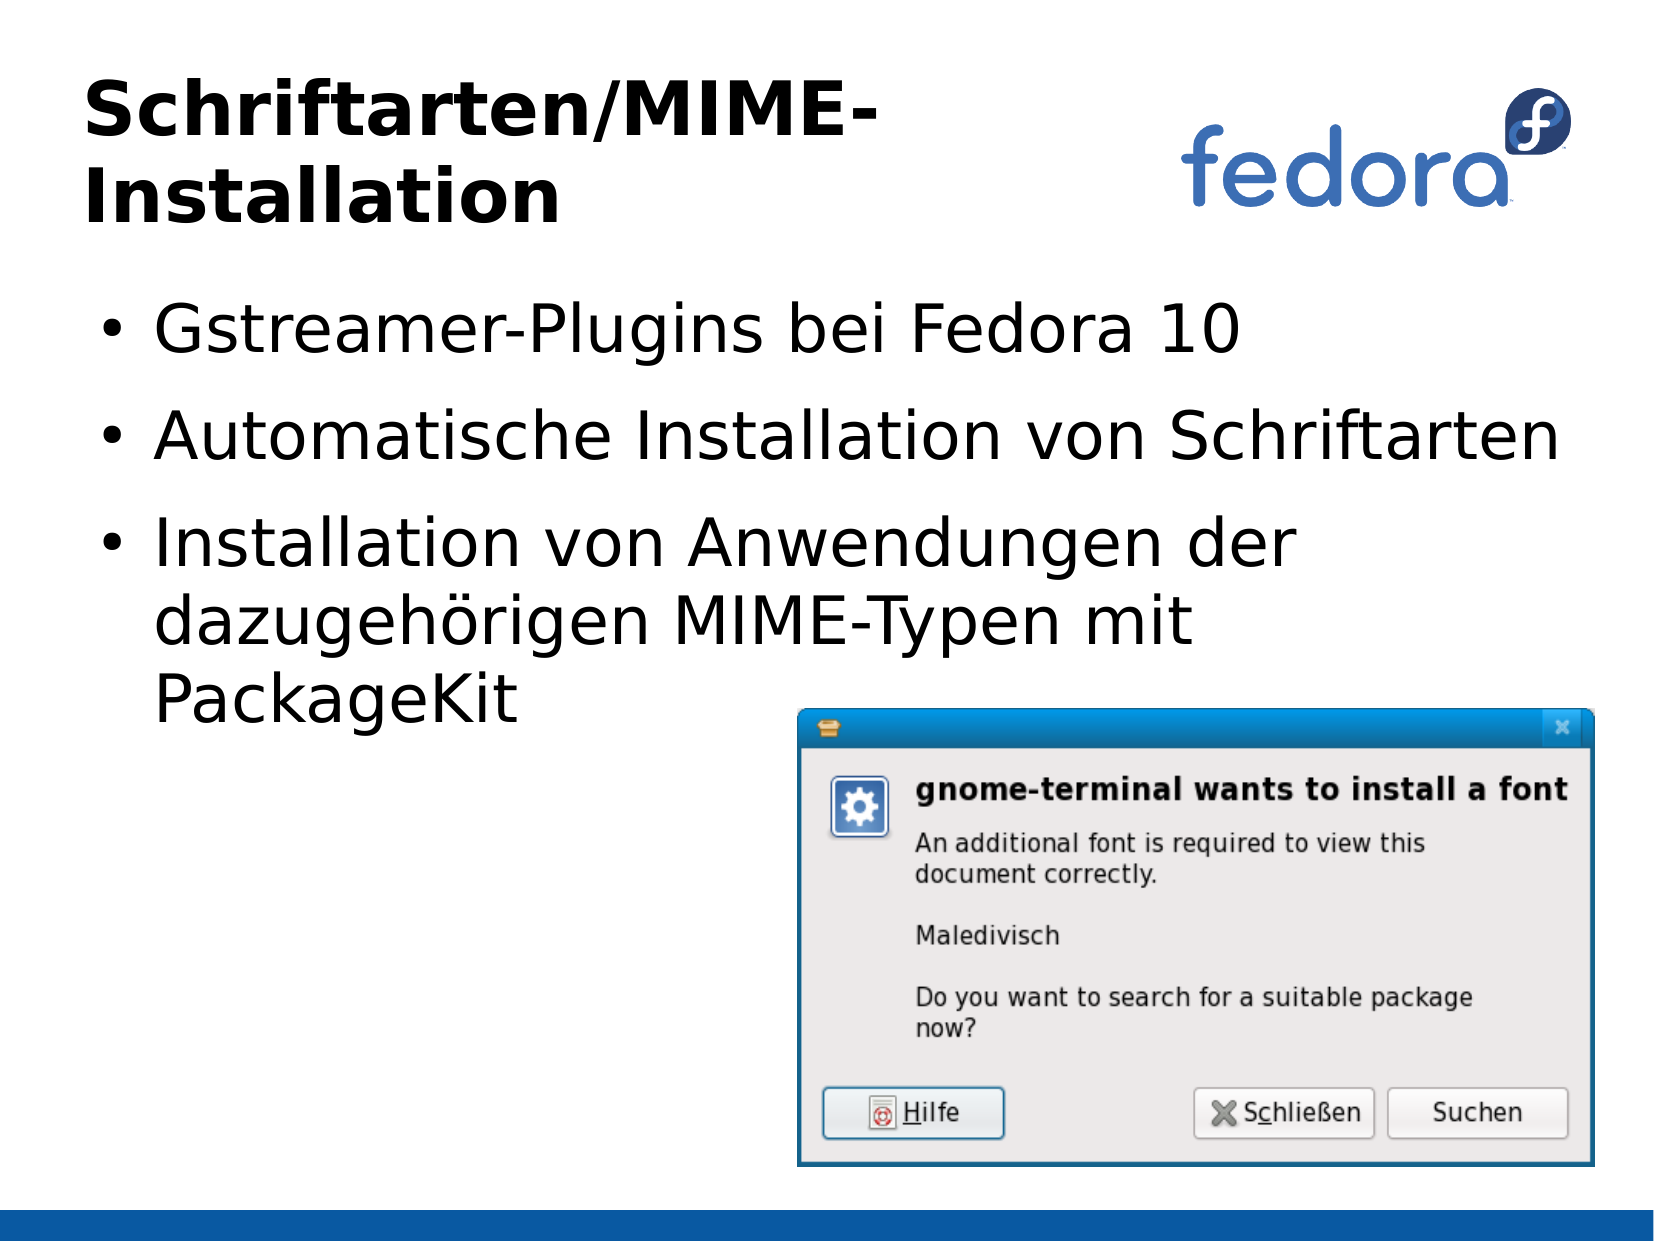

# Schriftarten/MIME-Installation
Gstreamer-Plugins bei Fedora 10
Automatische Installation von Schriftarten
Installation von Anwendungen der dazugehörigen MIME-Typen mit PackageKit